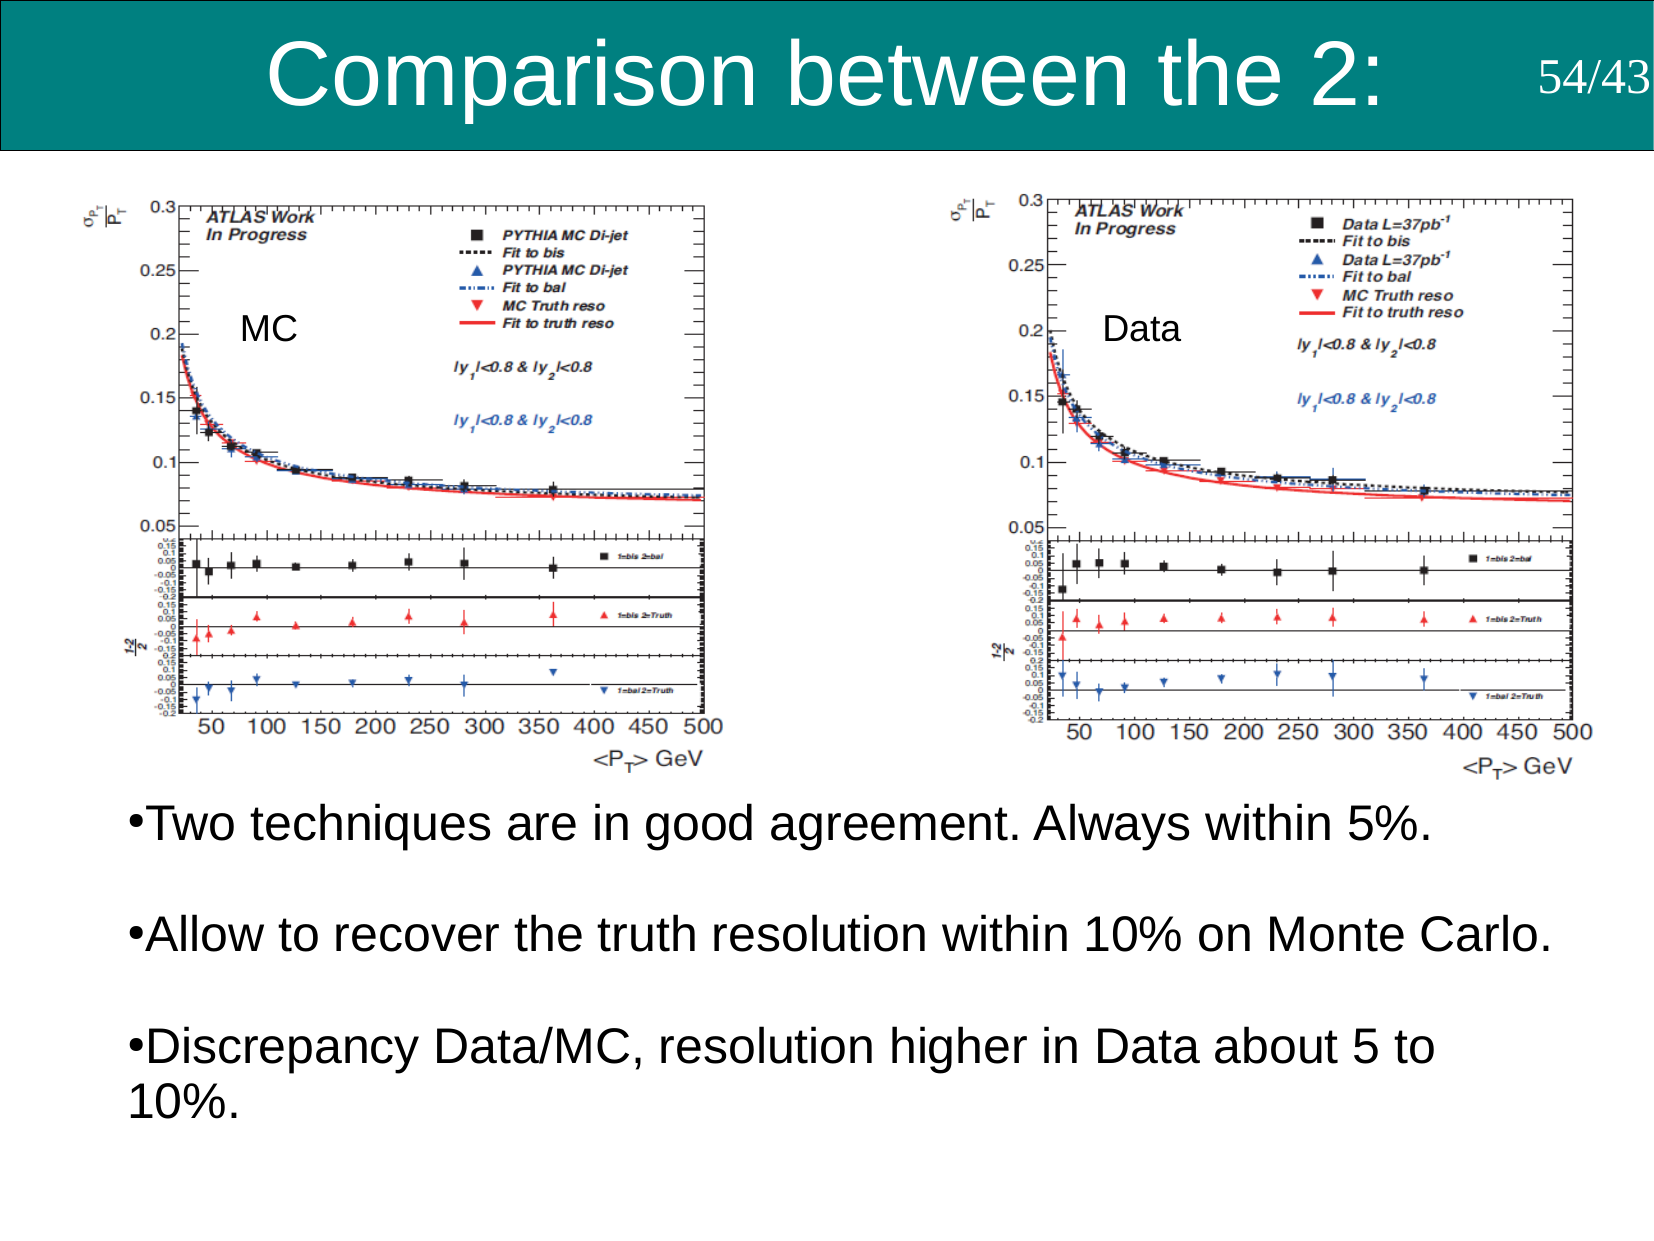

# Comparison between the 2:
54
MC
Data
Two techniques are in good agreement. Always within 5%.
Allow to recover the truth resolution within 10% on Monte Carlo.
Discrepancy Data/MC, resolution higher in Data about 5 to 10%.